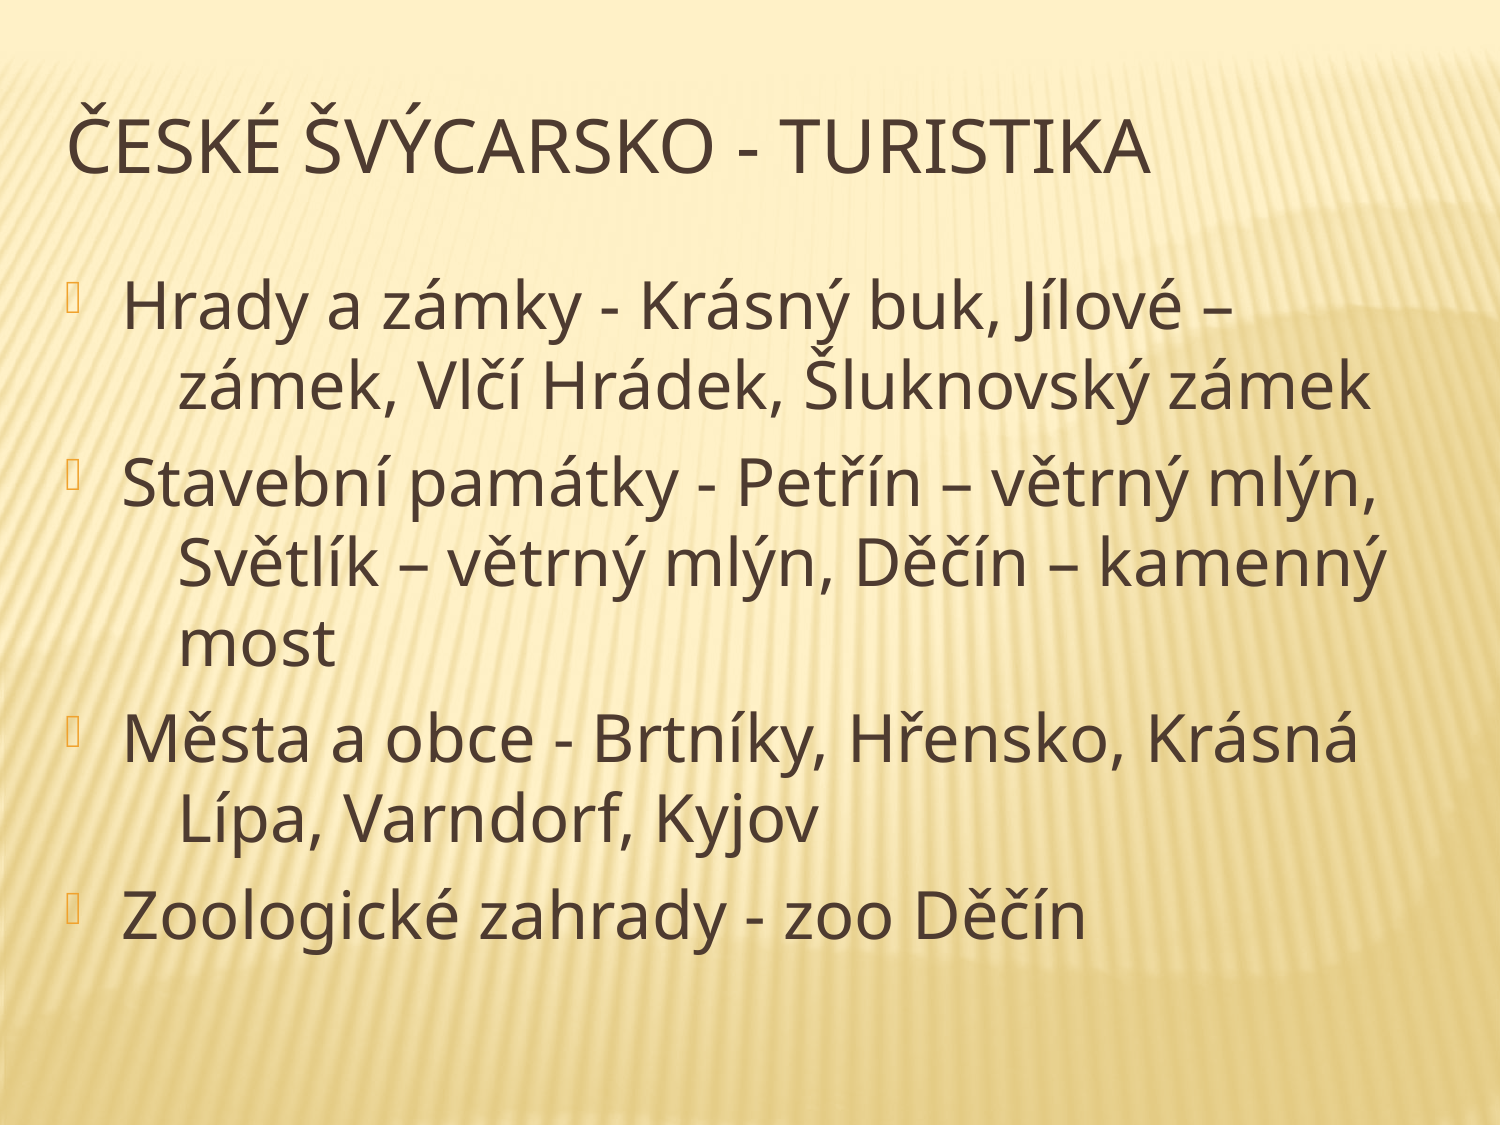

# České Švýcarsko - turistika
Hrady a zámky - Krásný buk, Jílové – zámek, Vlčí Hrádek, Šluknovský zámek
Stavební památky - Petřín – větrný mlýn, Světlík – větrný mlýn, Děčín – kamenný most
Města a obce - Brtníky, Hřensko, Krásná Lípa, Varndorf, Kyjov
Zoologické zahrady - zoo Děčín